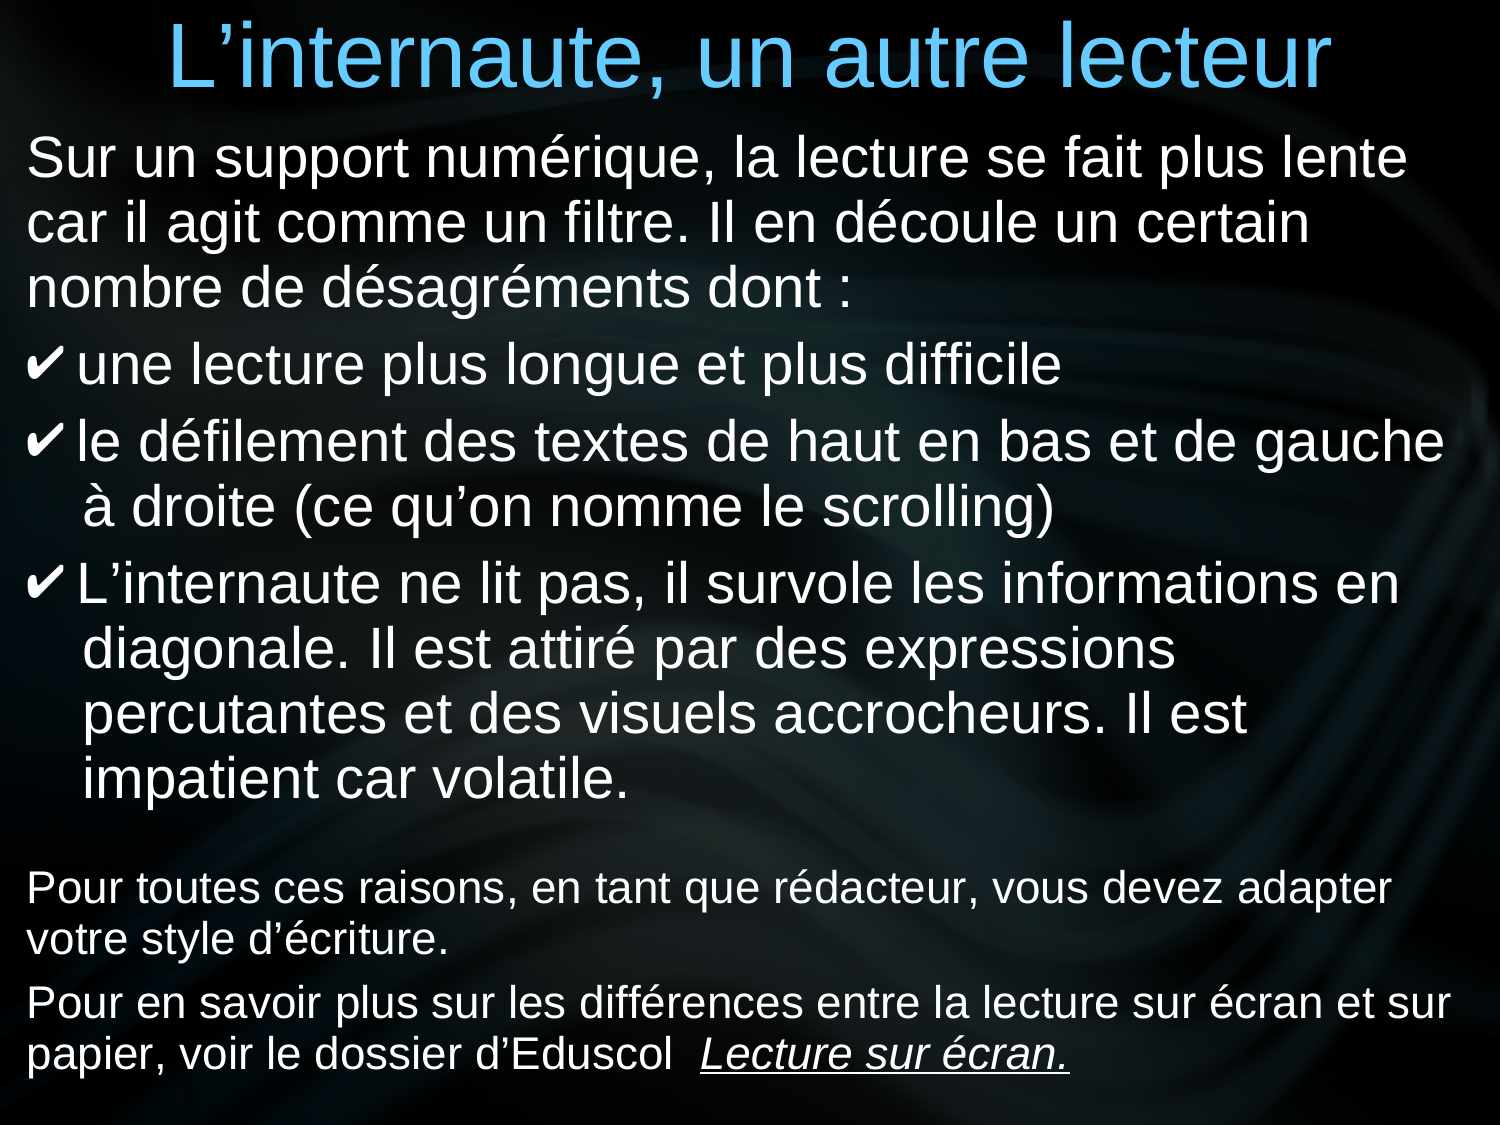

# L’internaute, un autre lecteur
Sur un support numérique, la lecture se fait plus lente car il agit comme un filtre. Il en découle un certain nombre de désagréments dont :
une lecture plus longue et plus difficile
le défilement des textes de haut en bas et de gauche à droite (ce qu’on nomme le scrolling)
L’internaute ne lit pas, il survole les informations en diagonale. Il est attiré par des expressions percutantes et des visuels accrocheurs. Il est impatient car volatile.
Pour toutes ces raisons, en tant que rédacteur, vous devez adapter votre style d’écriture.
Pour en savoir plus sur les différences entre la lecture sur écran et sur papier, voir le dossier d’Eduscol Lecture sur écran.